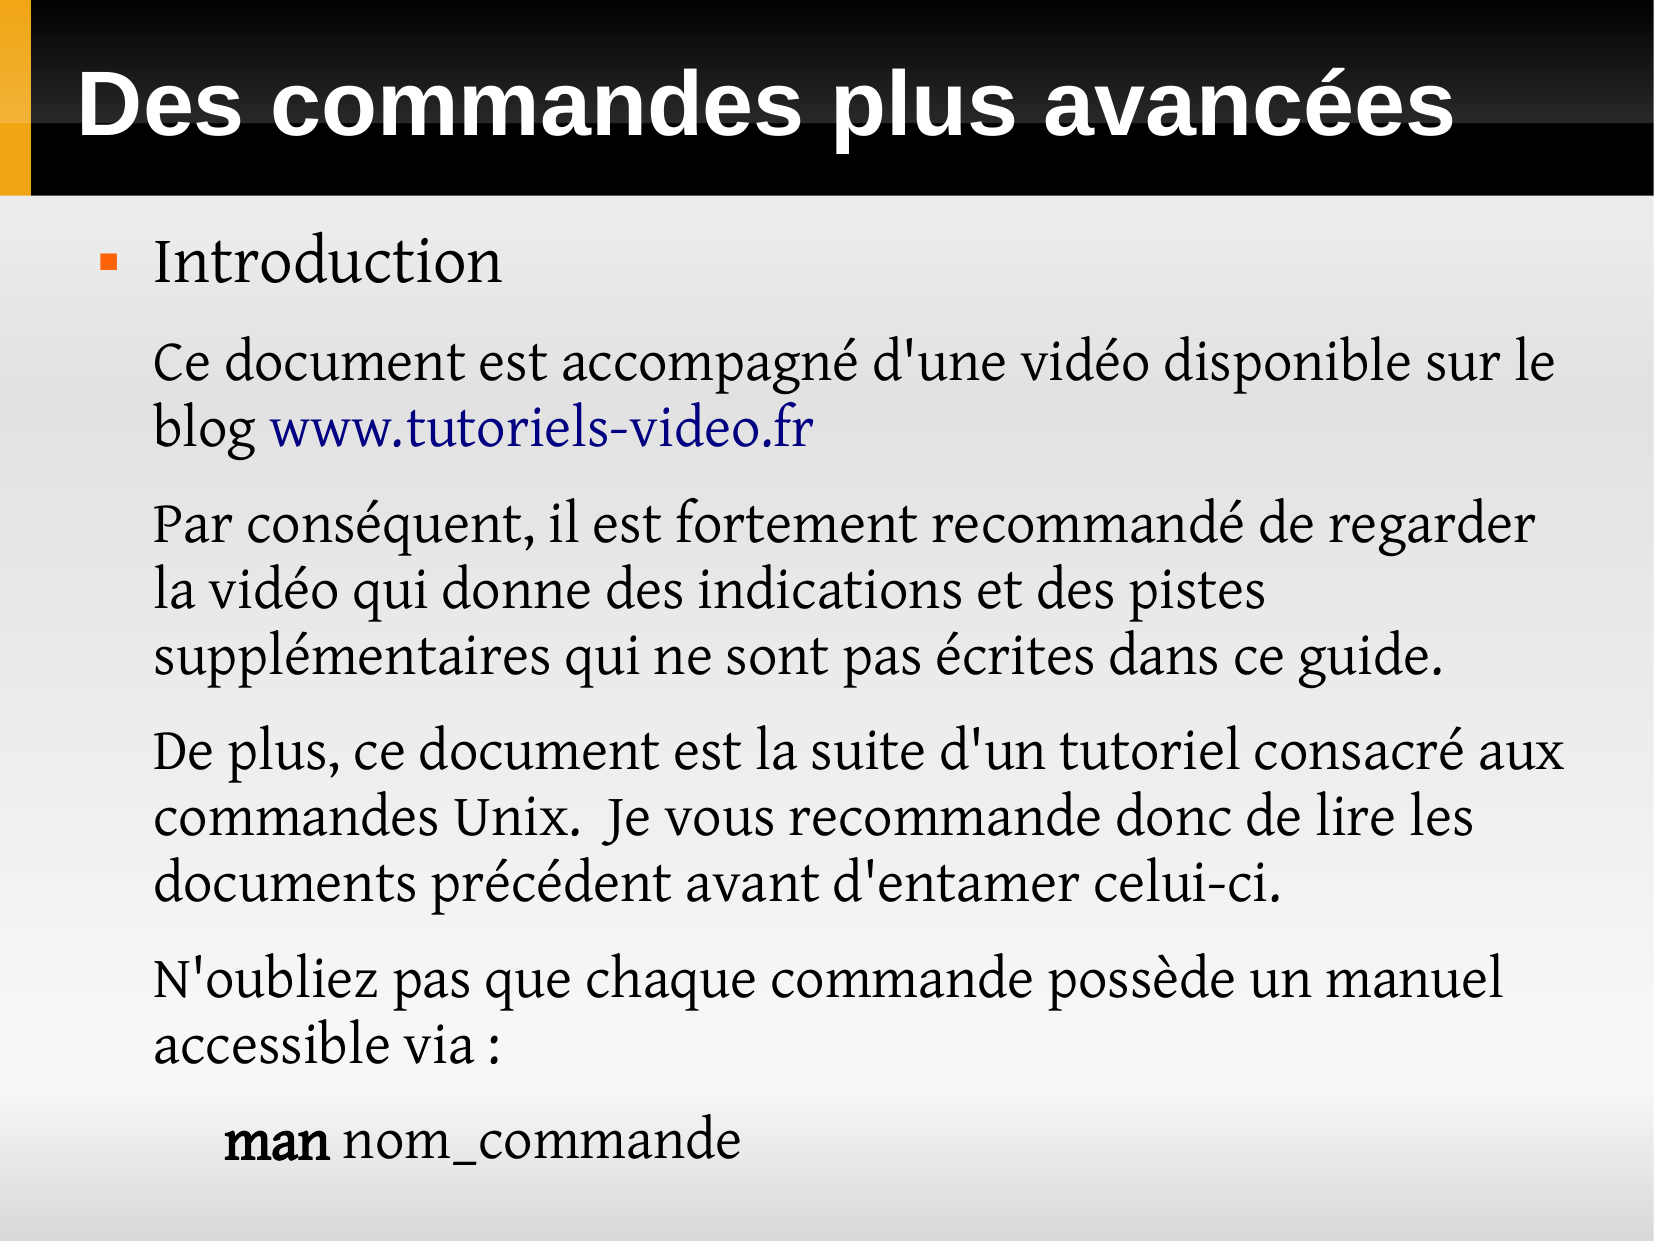

# Des commandes plus avancées
Introduction
Ce document est accompagné d'une vidéo disponible sur le blog www.tutoriels-video.fr
Par conséquent, il est fortement recommandé de regarder la vidéo qui donne des indications et des pistes supplémentaires qui ne sont pas écrites dans ce guide.
De plus, ce document est la suite d'un tutoriel consacré aux commandes Unix. Je vous recommande donc de lire les documents précédent avant d'entamer celui-ci.
N'oubliez pas que chaque commande possède un manuel accessible via :
man nom_commande